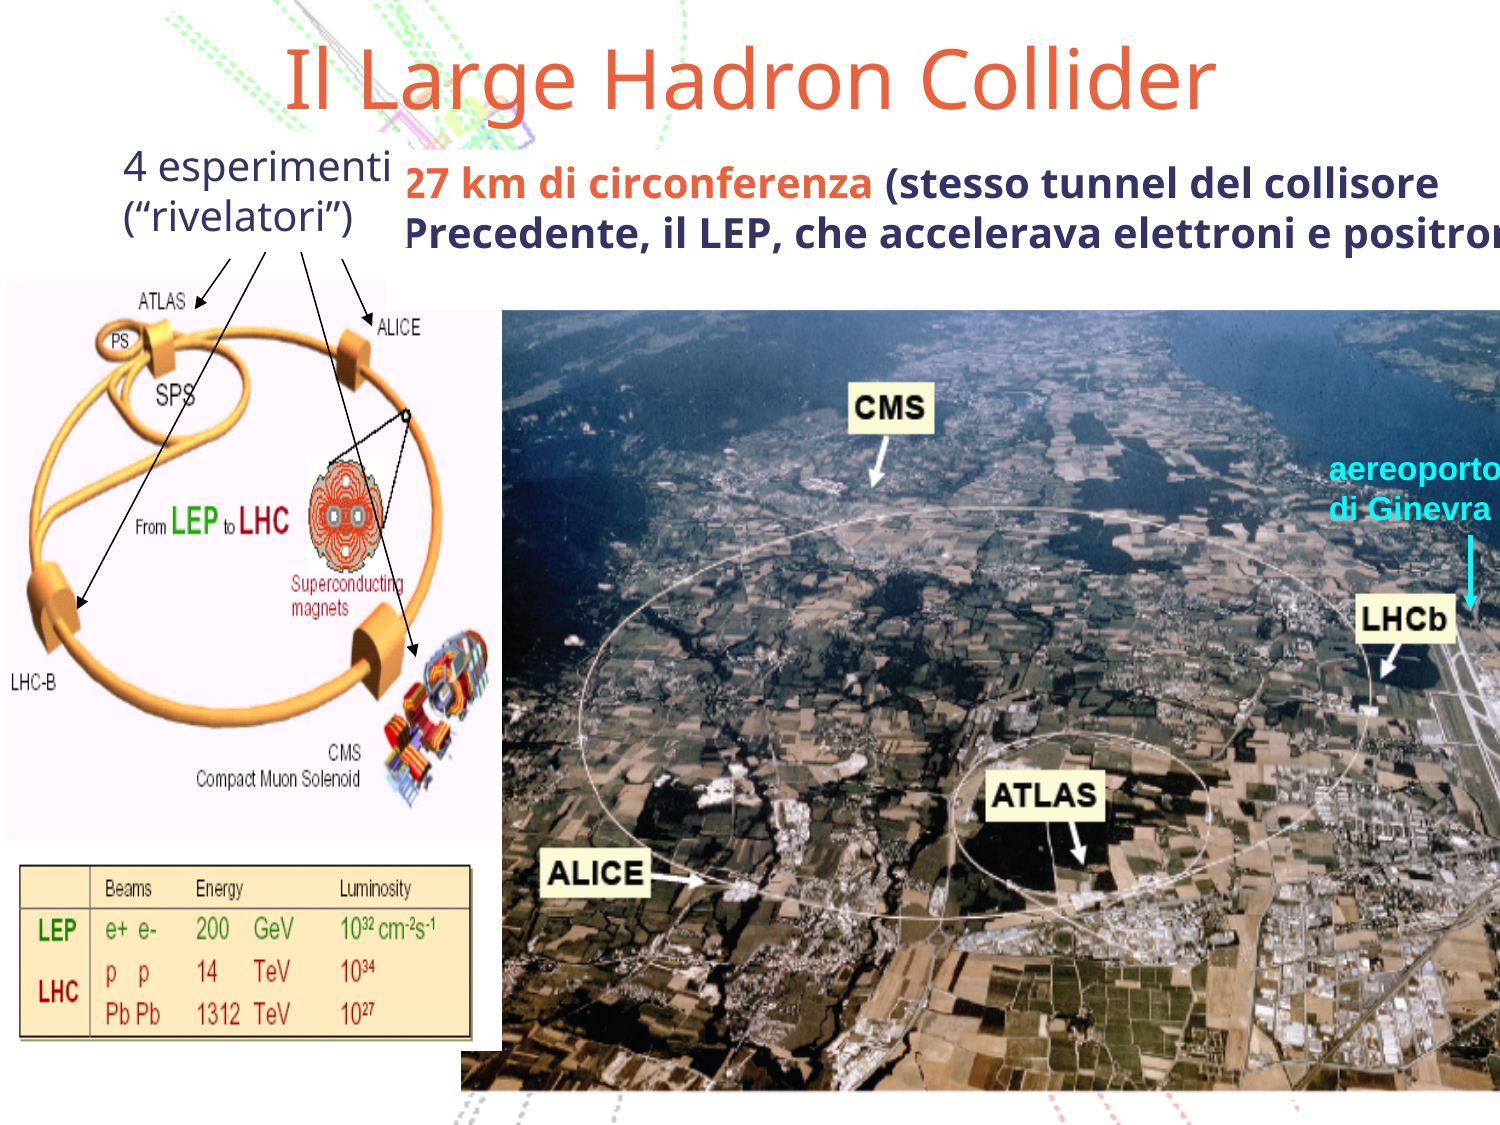

# Il Large Hadron Collider
4 esperimenti
(“rivelatori”)
27 km di circonferenza (stesso tunnel del collisore
Precedente, il LEP, che accelerava elettroni e positroni)
aereoporto
di Ginevra